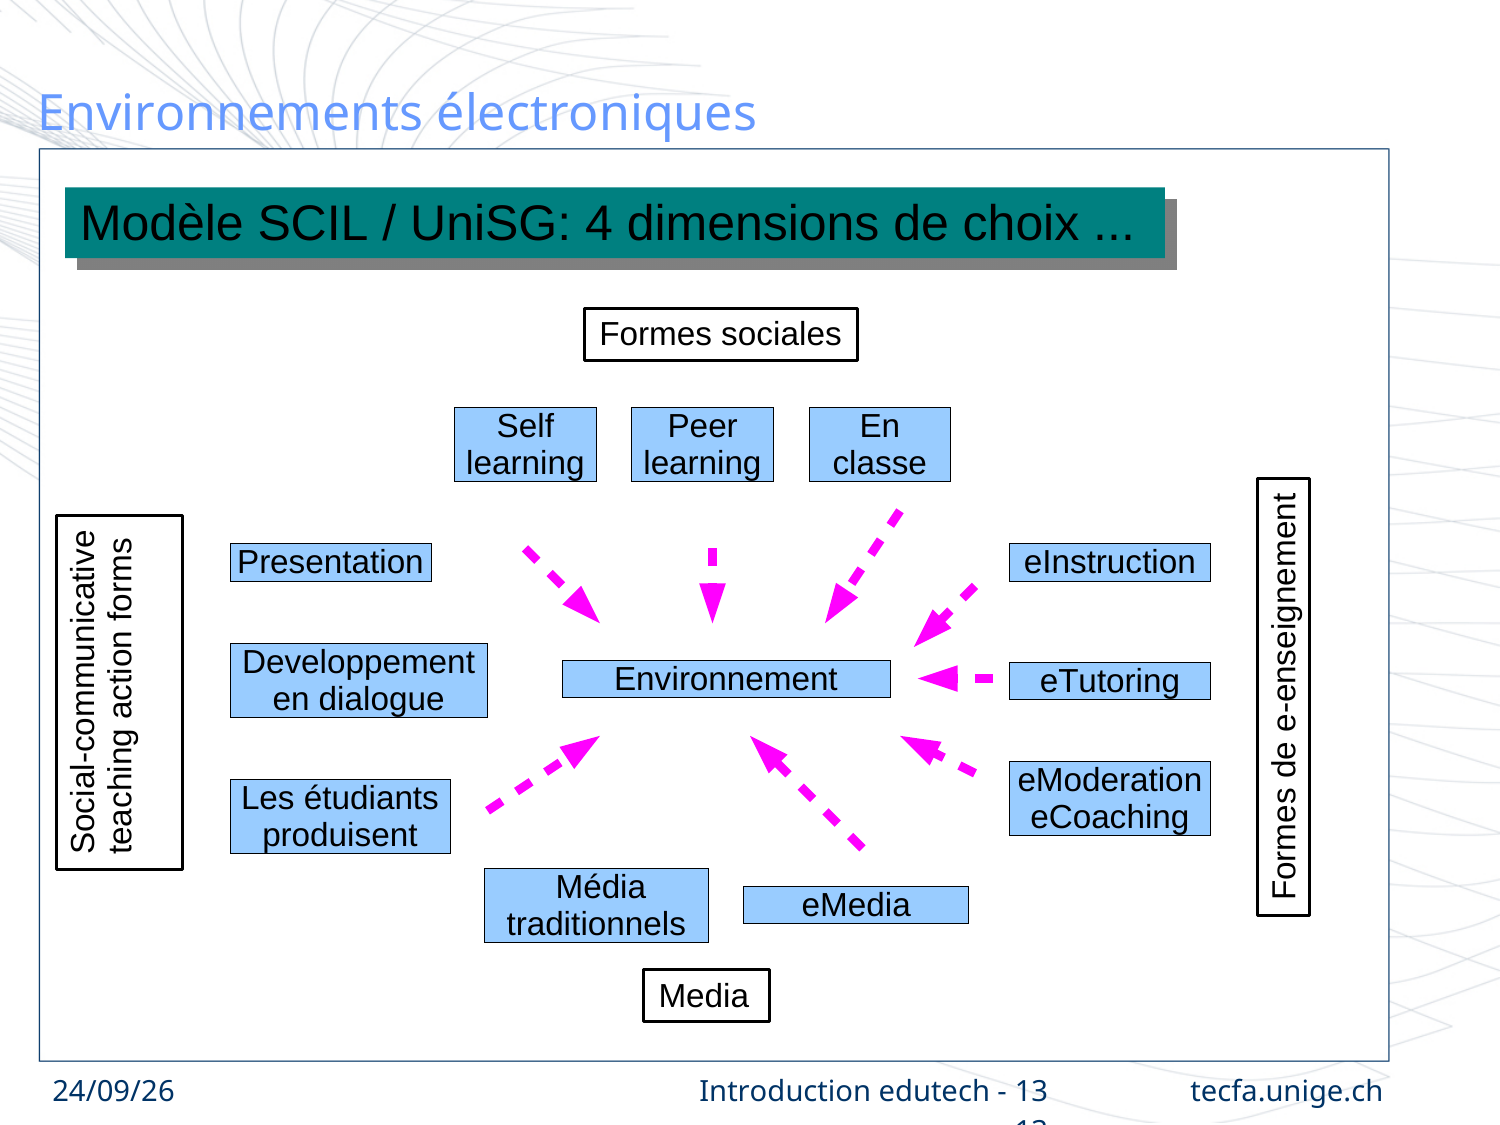

# Environnements électroniques
Modèle SCIL / UniSG: 4 dimensions de choix ...
Formes sociales
Self learning
Peer learning
En classe
Presentation
eInstruction
Social-communicative
teaching action forms
Developpement en dialogue
Environnement
eTutoring
Formes de e-enseignement
eModeration
eCoaching
Les étudiants produisent
 Média traditionnels
eMedia
Media
13